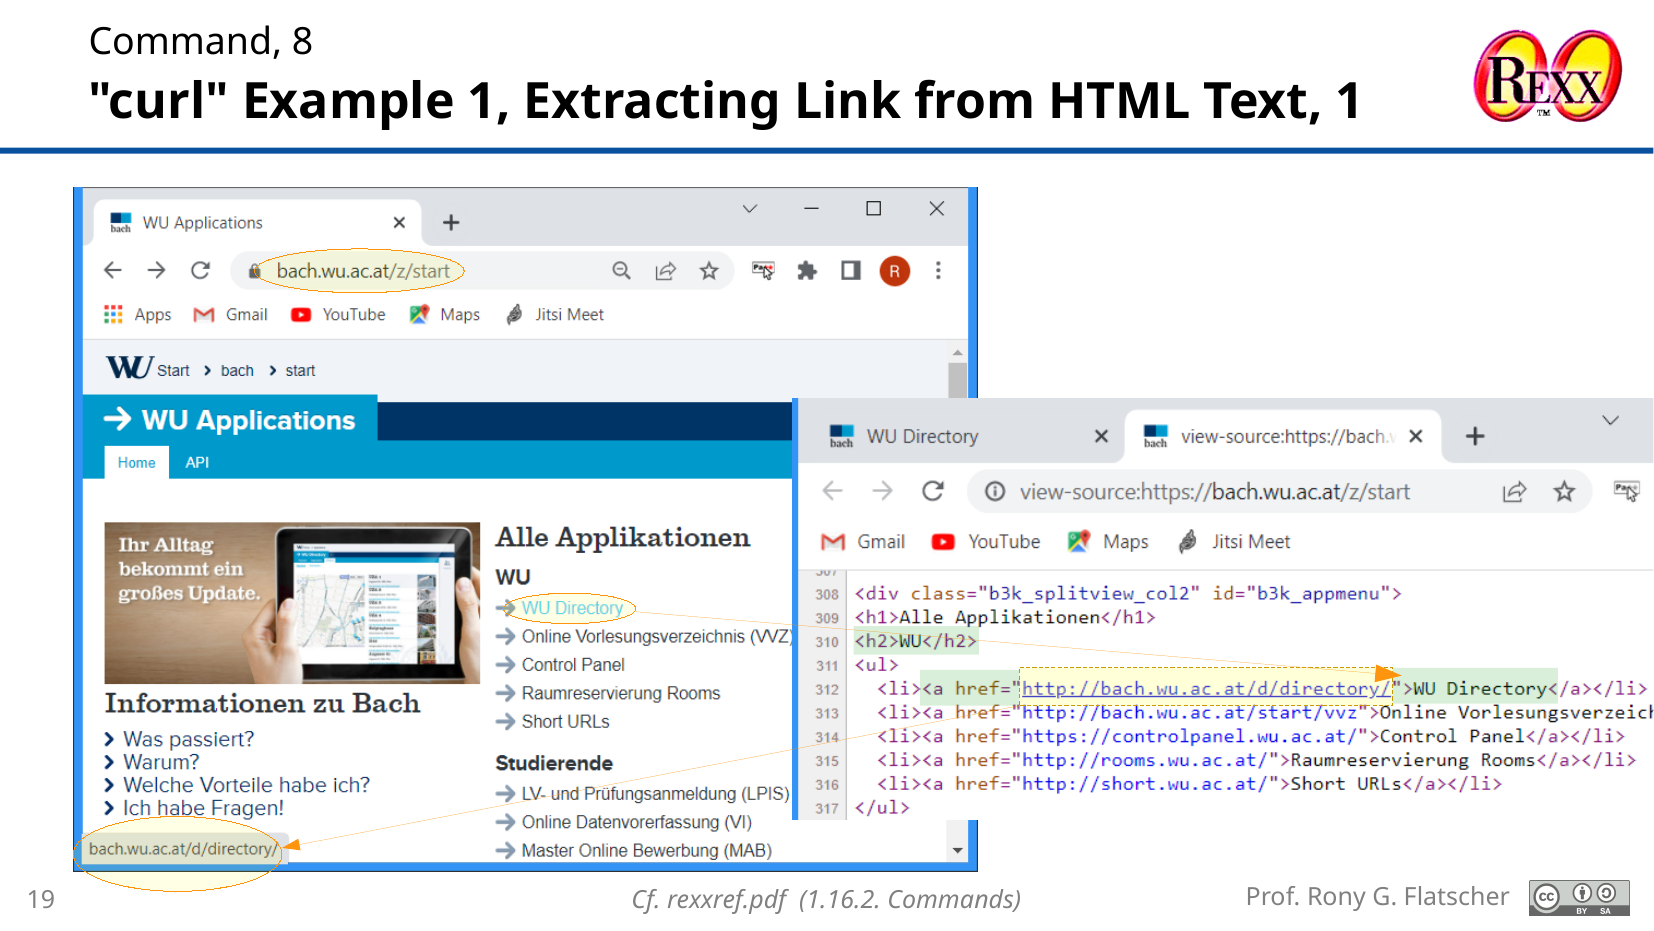

# Command, 8 "curl" Example 1, Extracting Link from HTML Text, 1
Cf. rexxref.pdf (1.16.2. Commands)